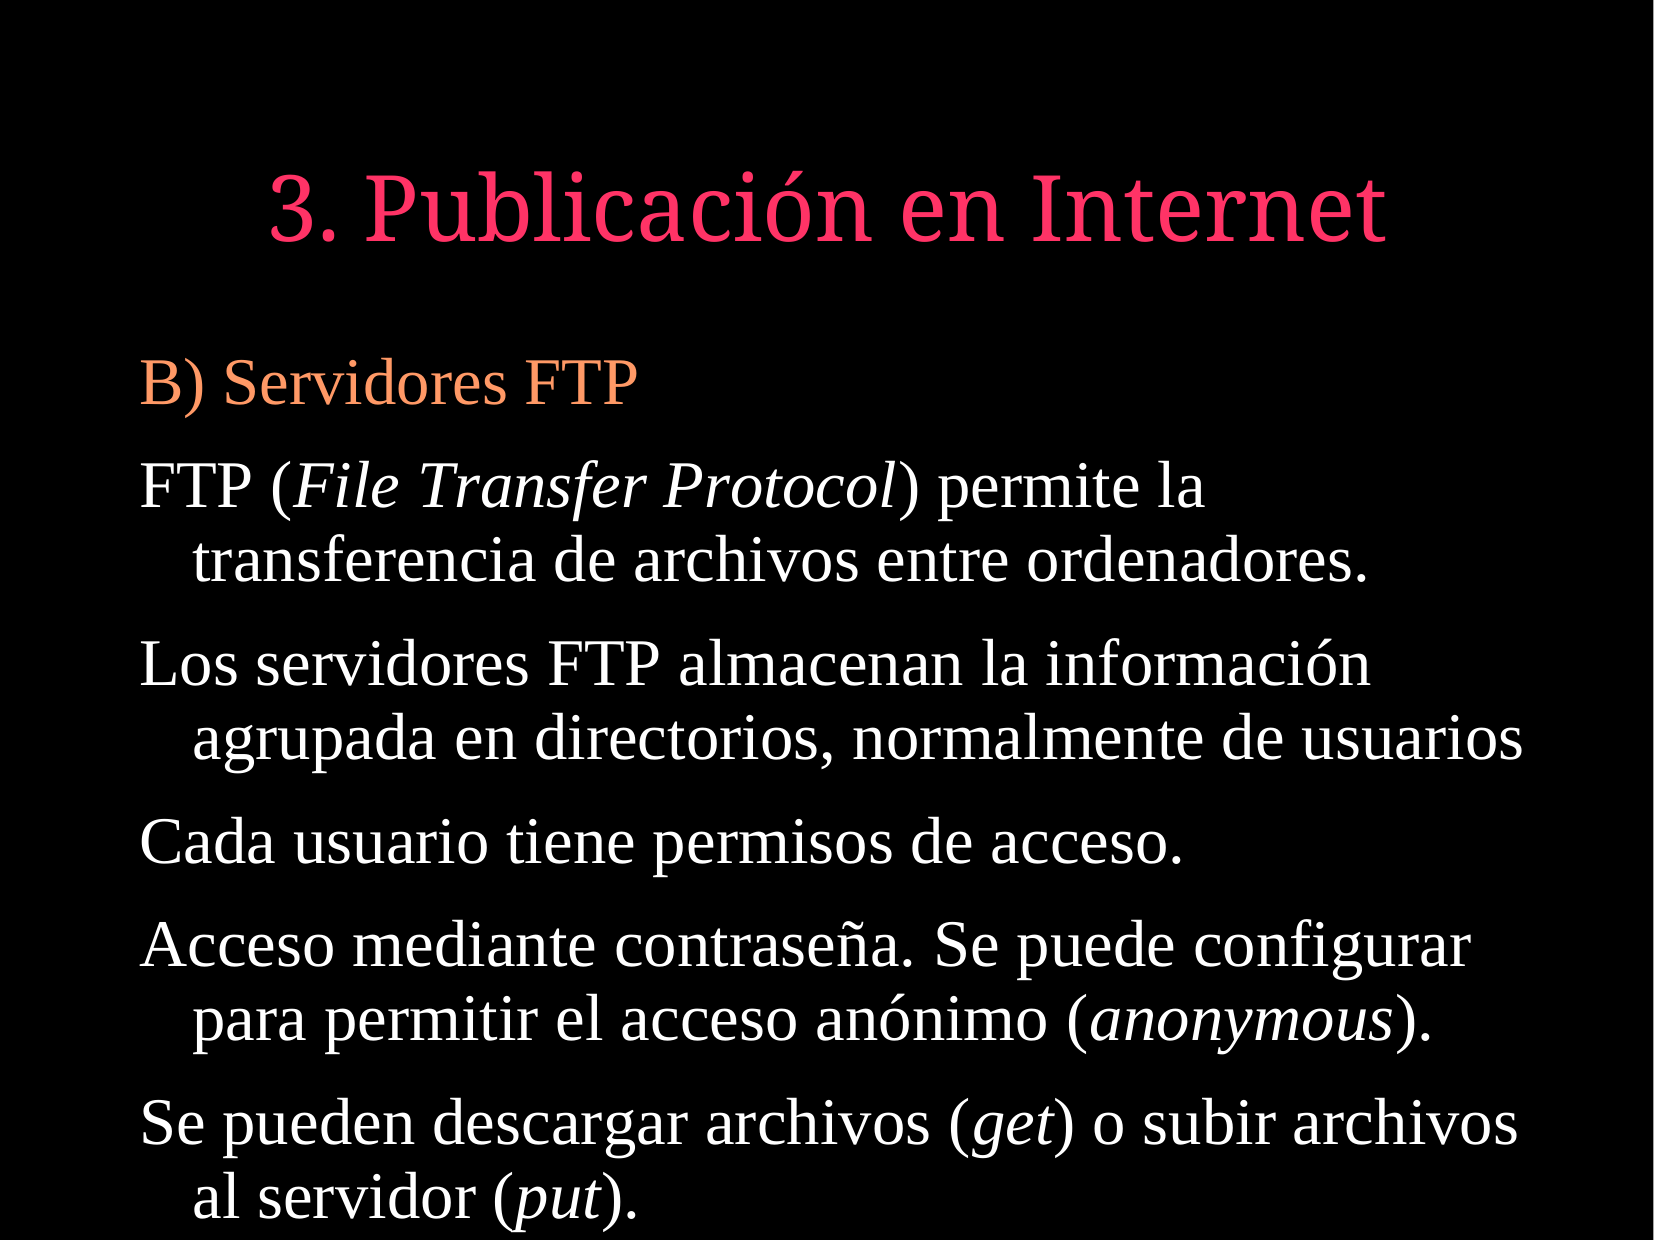

# 3. Publicación en Internet
B) Servidores FTP
FTP (File Transfer Protocol) permite la transferencia de archivos entre ordenadores.
Los servidores FTP almacenan la información agrupada en directorios, normalmente de usuarios
Cada usuario tiene permisos de acceso.
Acceso mediante contraseña. Se puede configurar para permitir el acceso anónimo (anonymous).
Se pueden descargar archivos (get) o subir archivos al servidor (put).